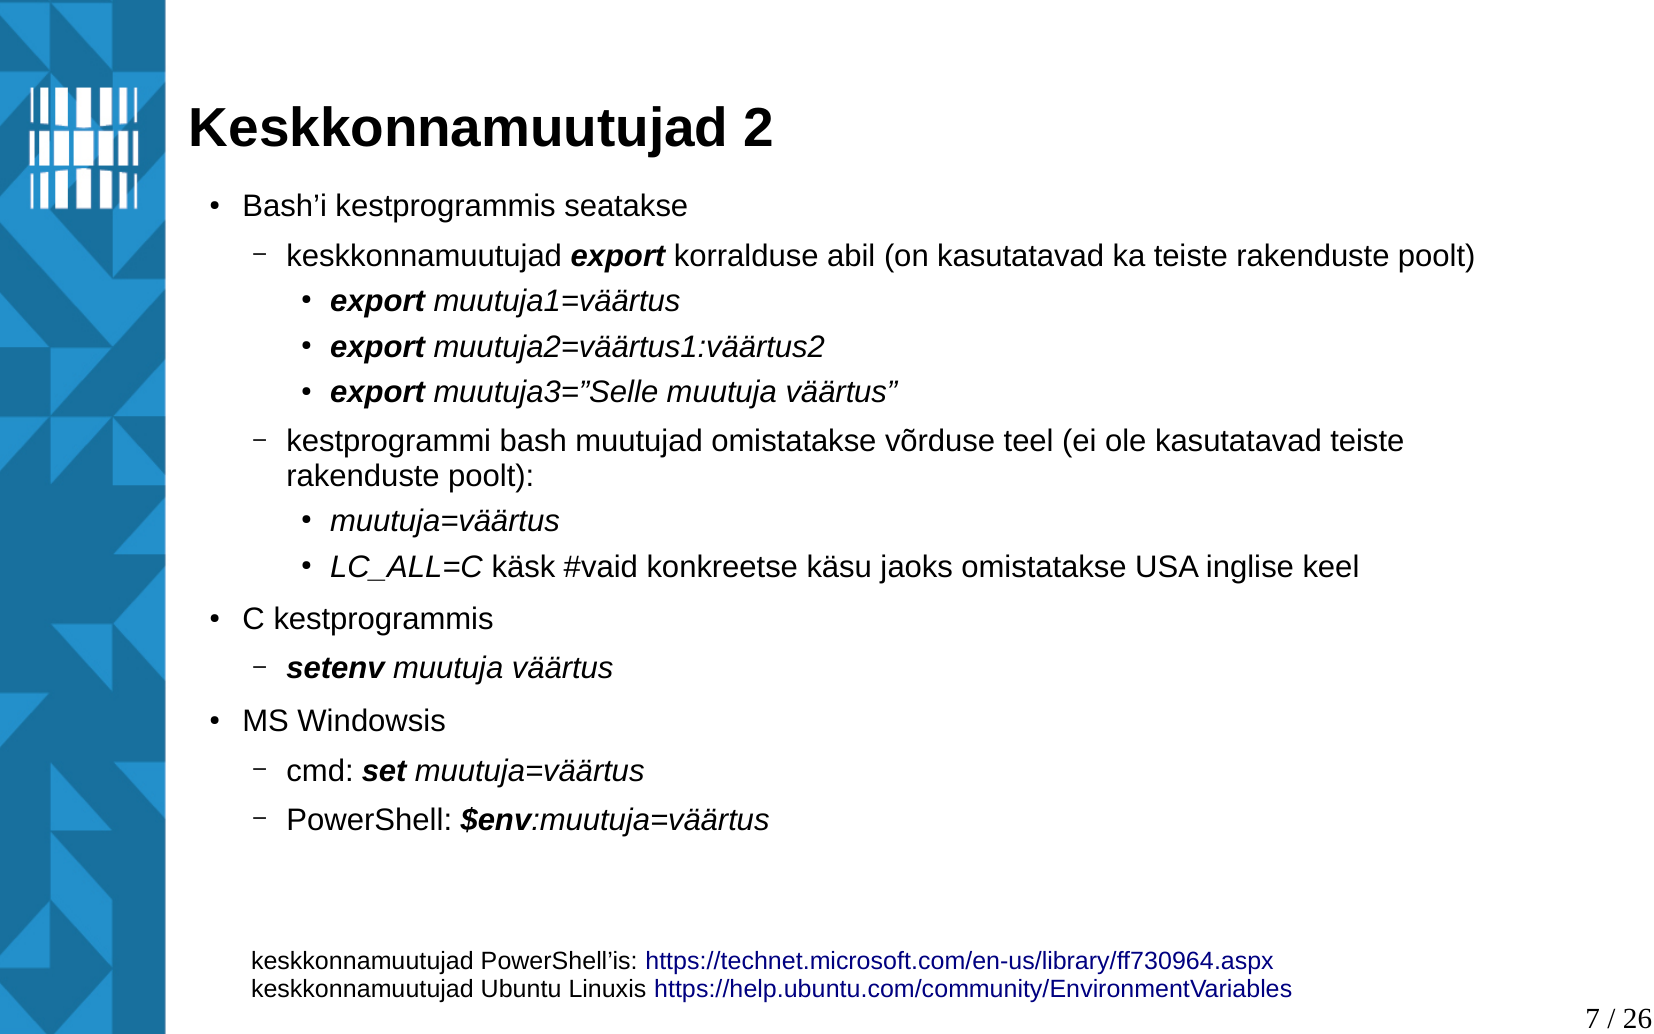

# Keskkonnamuutujad 2
Bash’i kestprogrammis seatakse
keskkonnamuutujad export korralduse abil (on kasutatavad ka teiste rakenduste poolt)
export muutuja1=väärtus
export muutuja2=väärtus1:väärtus2
export muutuja3=”Selle muutuja väärtus”
kestprogrammi bash muutujad omistatakse võrduse teel (ei ole kasutatavad teiste rakenduste poolt):
muutuja=väärtus
LC_ALL=C käsk #vaid konkreetse käsu jaoks omistatakse USA inglise keel
C kestprogrammis
setenv muutuja väärtus
MS Windowsis
cmd: set muutuja=väärtus
PowerShell: $env:muutuja=väärtus
keskkonnamuutujad PowerShell’is: https://technet.microsoft.com/en-us/library/ff730964.aspx
keskkonnamuutujad Ubuntu Linuxis https://help.ubuntu.com/community/EnvironmentVariables
7